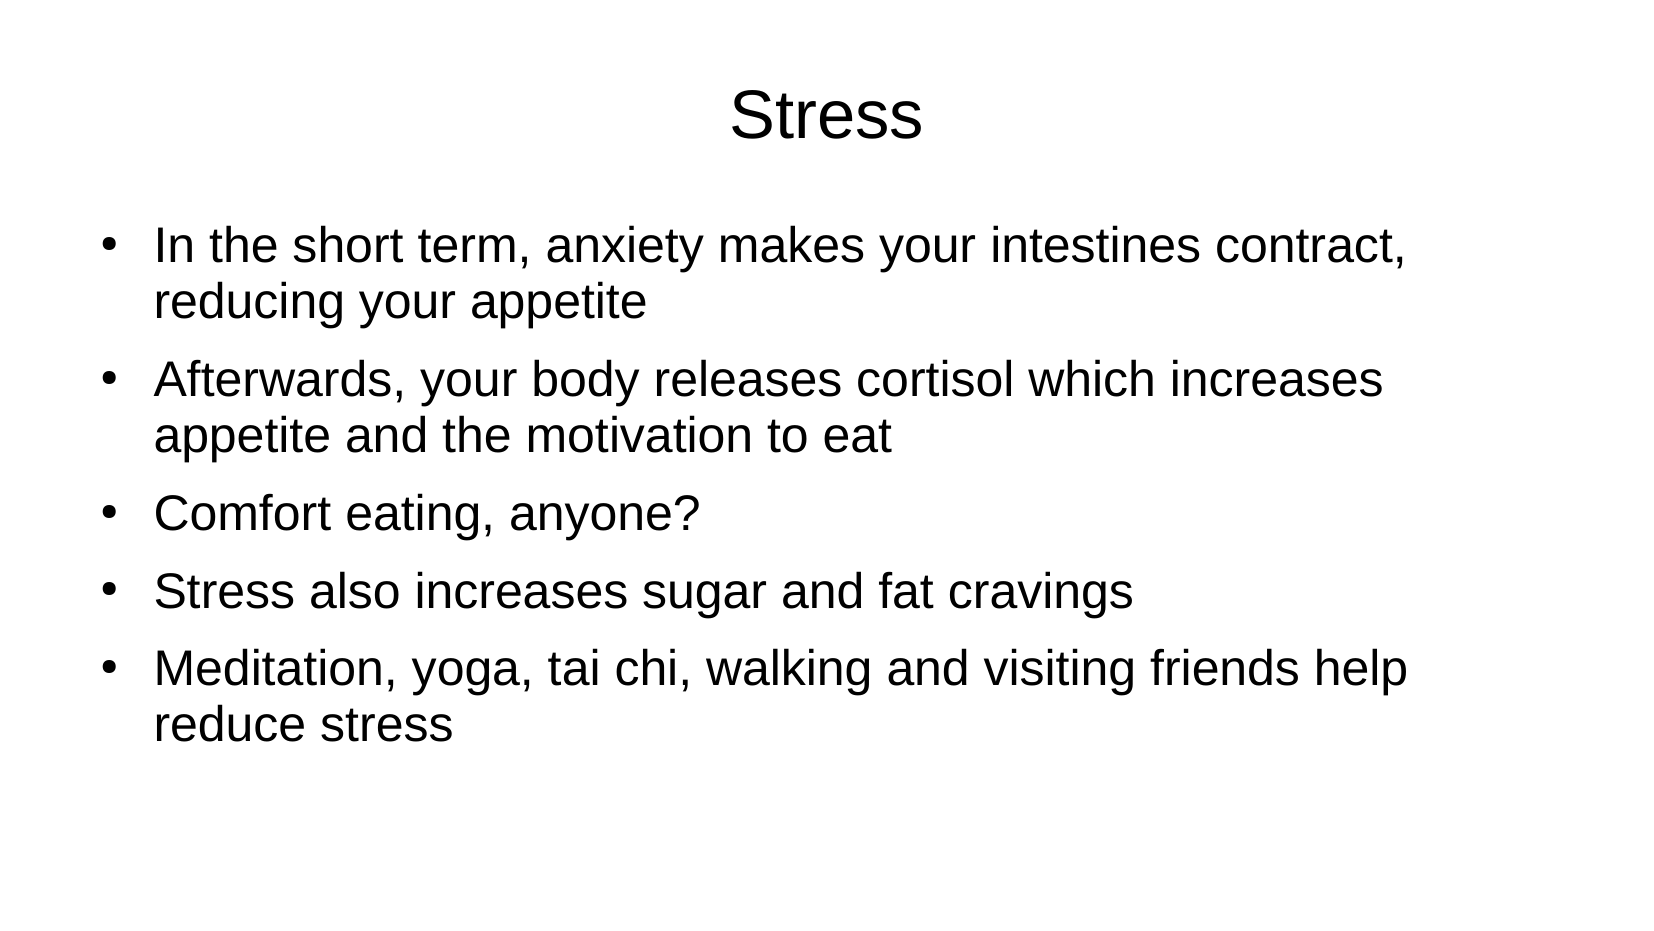

# Stress
In the short term, anxiety makes your intestines contract, reducing your appetite
Afterwards, your body releases cortisol which increases appetite and the motivation to eat
Comfort eating, anyone?
Stress also increases sugar and fat cravings
Meditation, yoga, tai chi, walking and visiting friends help reduce stress